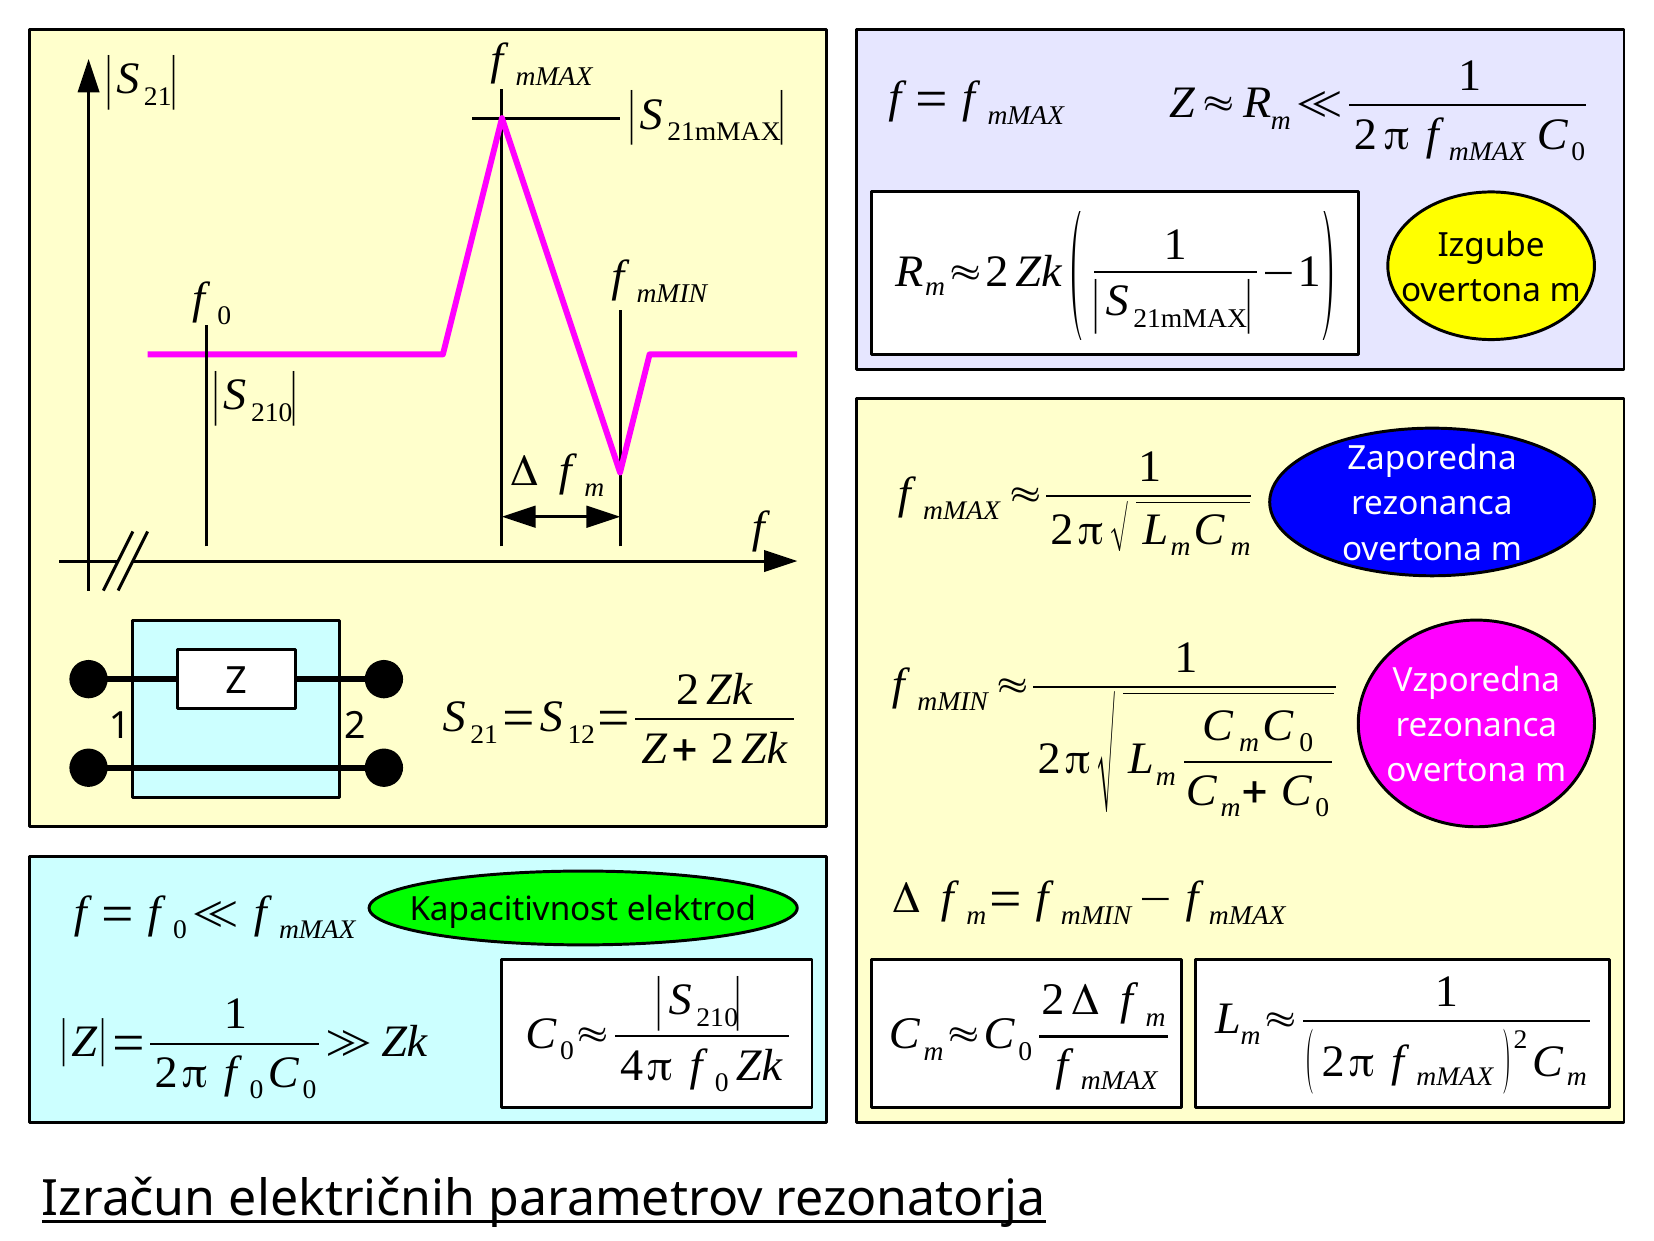

Izgube
overtona m
Zaporedna
rezonanca
overtona m
Vzporedna
rezonanca
overtona m
Z
1 2
Kapacitivnost elektrod
Izračun električnih parametrov rezonatorja